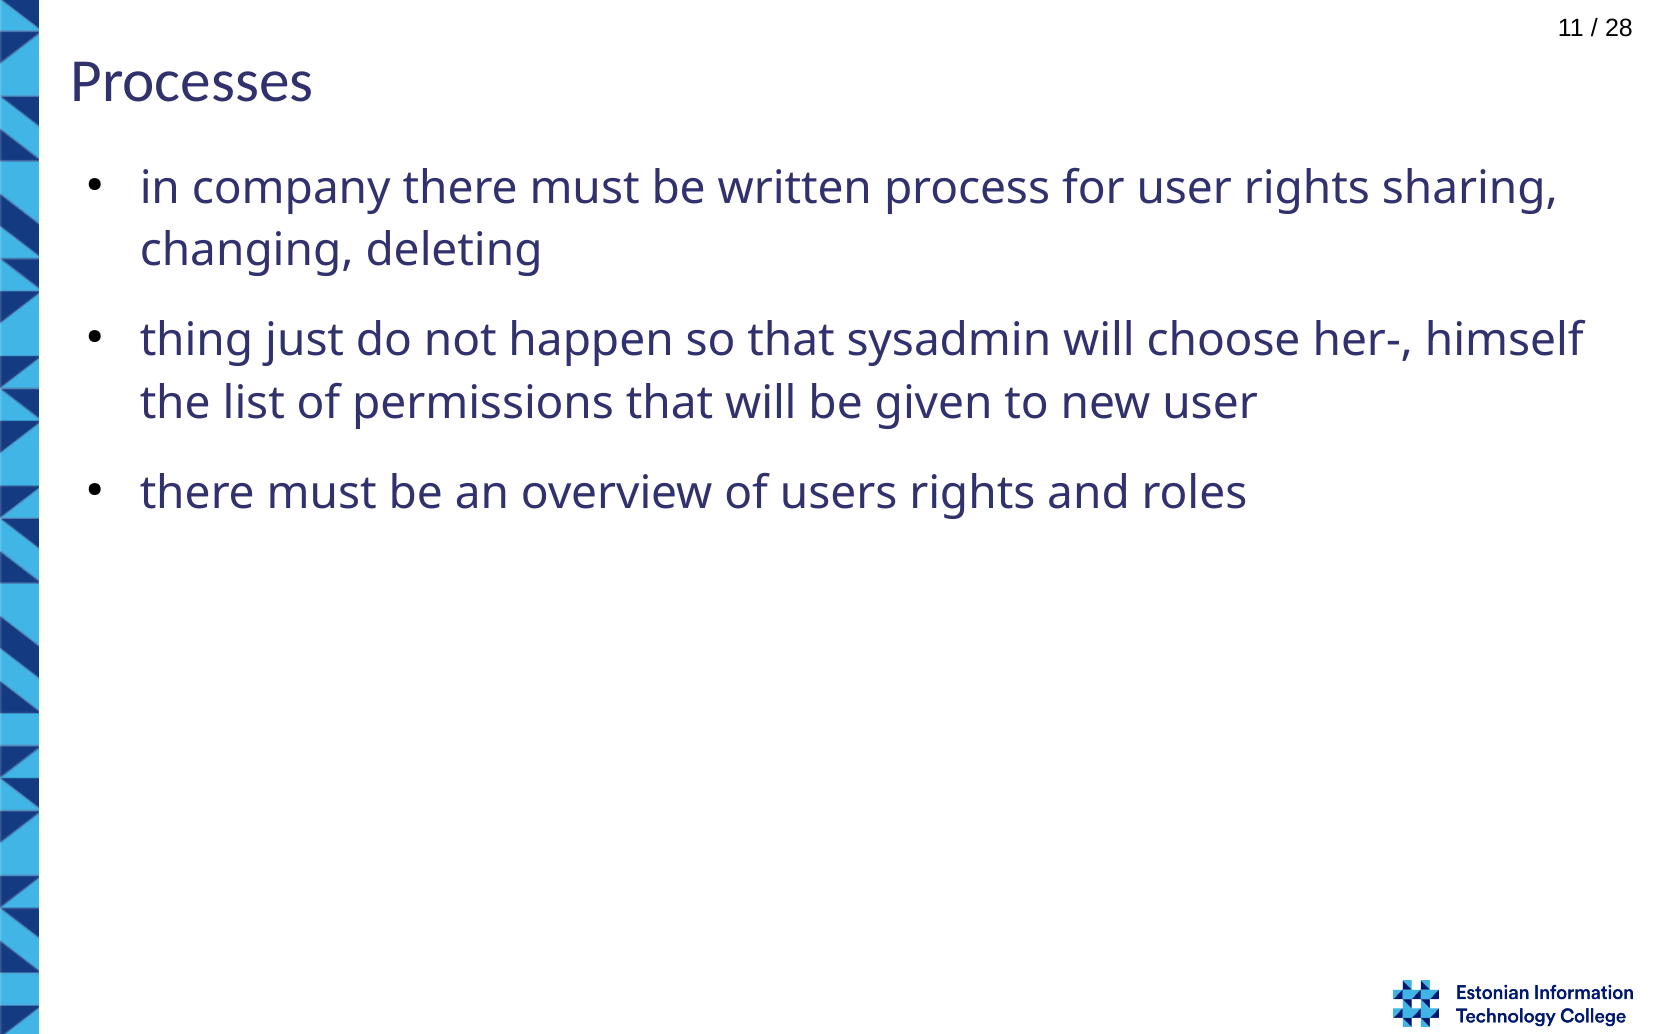

# Processes
in company there must be written process for user rights sharing, changing, deleting
thing just do not happen so that sysadmin will choose her-, himself the list of permissions that will be given to new user
there must be an overview of users rights and roles